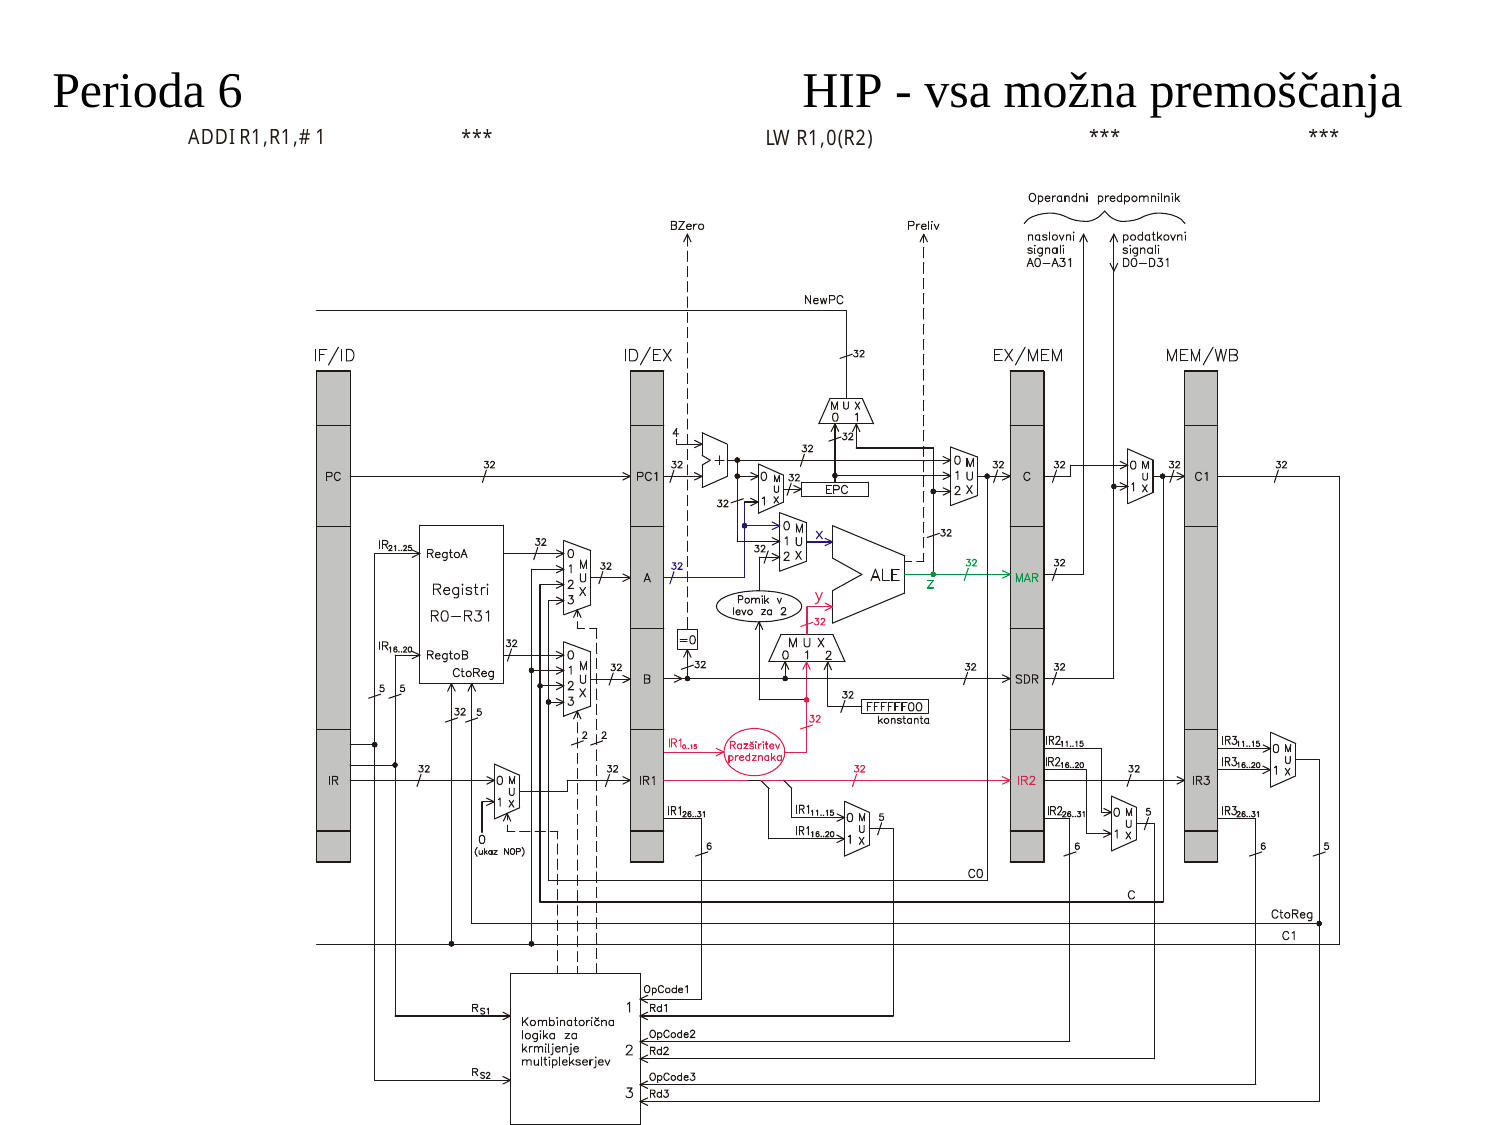

Perioda 6				HIP - vsa možna premoščanja